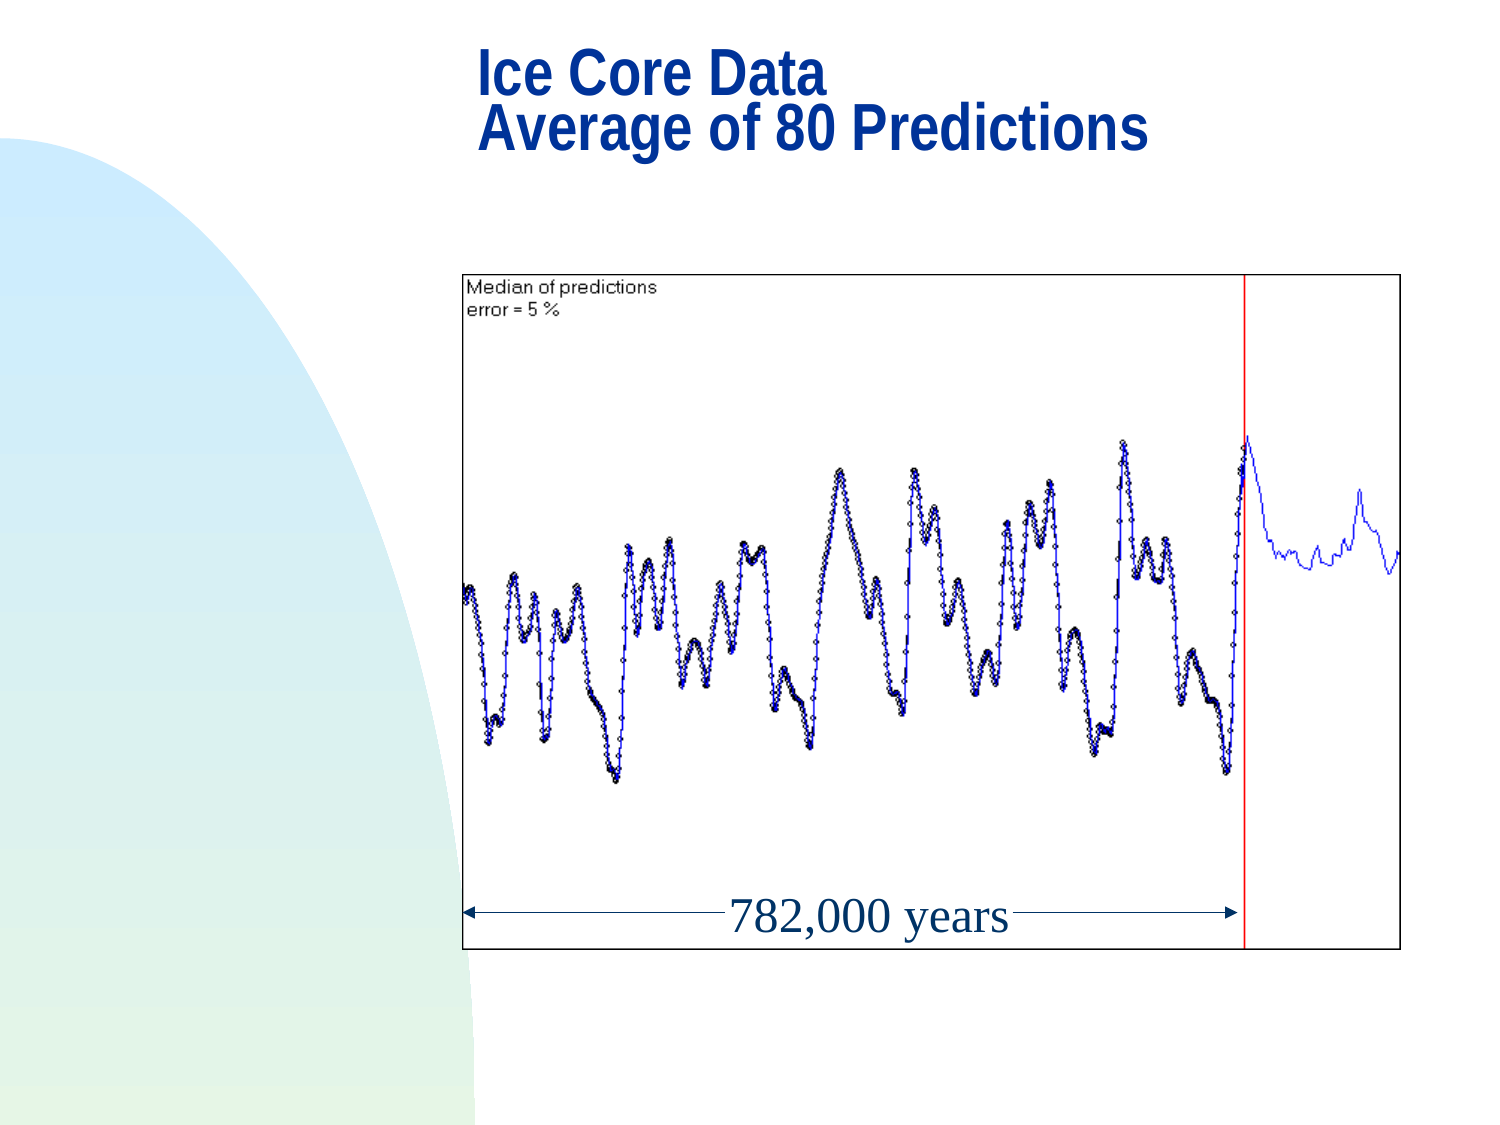

# Ice Core Data Average of 80 Predictions
782,000 years